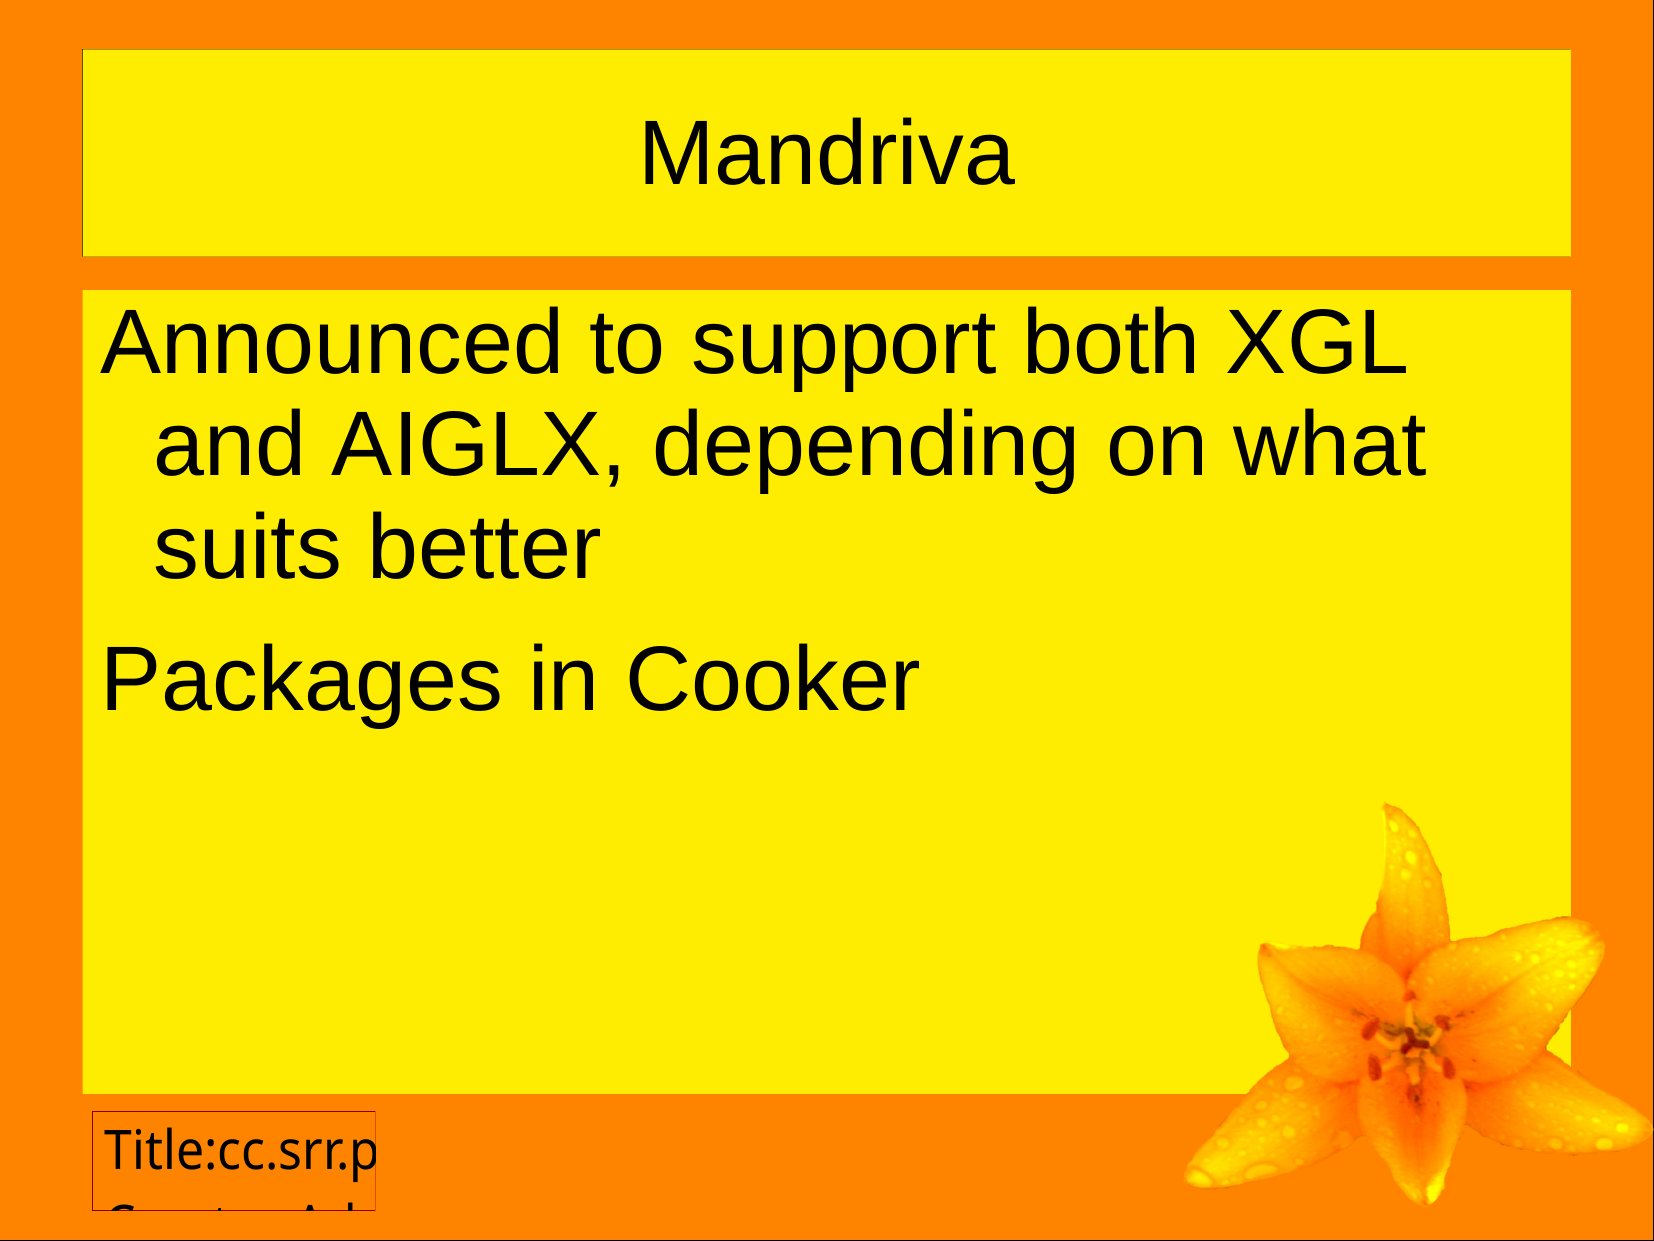

# Mandriva
Announced to support both XGL and AIGLX, depending on what suits better
Packages in Cooker